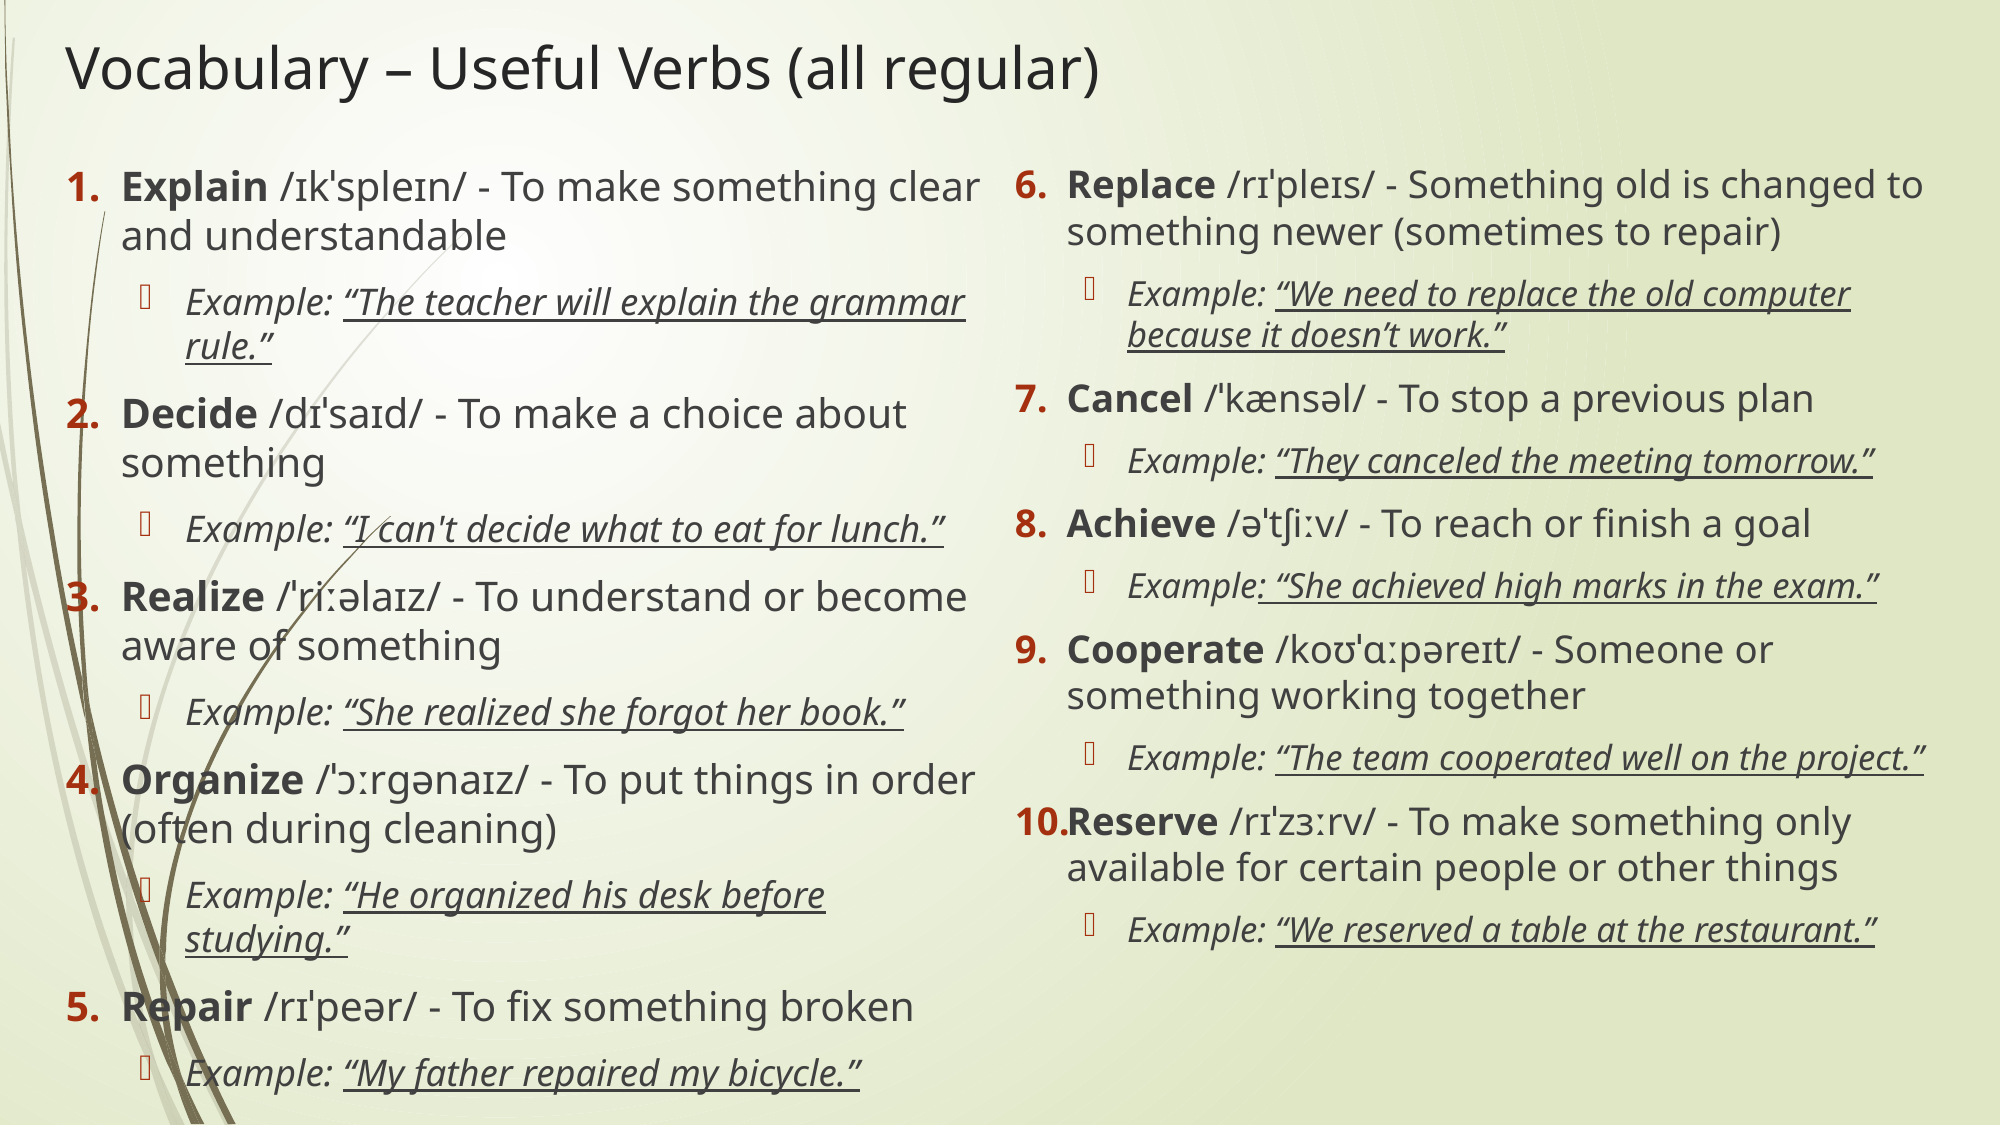

# Vocabulary – Useful Verbs (all regular)
Explain /ɪkˈspleɪn/ - To make something clear and understandable
Example: “The teacher will explain the grammar rule.”
Decide /dɪˈsaɪd/ - To make a choice about something
Example: “I can't decide what to eat for lunch.”
Realize /ˈriːəlaɪz/ - To understand or become aware of something
Example: “She realized she forgot her book.”
Organize /ˈɔːrɡənaɪz/ - To put things in order (often during cleaning)
Example: “He organized his desk before studying.”
Repair /rɪˈpeər/ - To fix something broken
Example: “My father repaired my bicycle.”
Replace /rɪˈpleɪs/ - Something old is changed to something newer (sometimes to repair)
Example: “We need to replace the old computer because it doesn’t work.”
Cancel /ˈkænsəl/ - To stop a previous plan
Example: “They canceled the meeting tomorrow.”
Achieve /əˈtʃiːv/ - To reach or finish a goal
Example: “She achieved high marks in the exam.”
Cooperate /koʊˈɑːpəreɪt/ - Someone or something working together
Example: “The team cooperated well on the project.”
Reserve /rɪˈzɜːrv/ - To make something only available for certain people or other things
Example: “We reserved a table at the restaurant.”